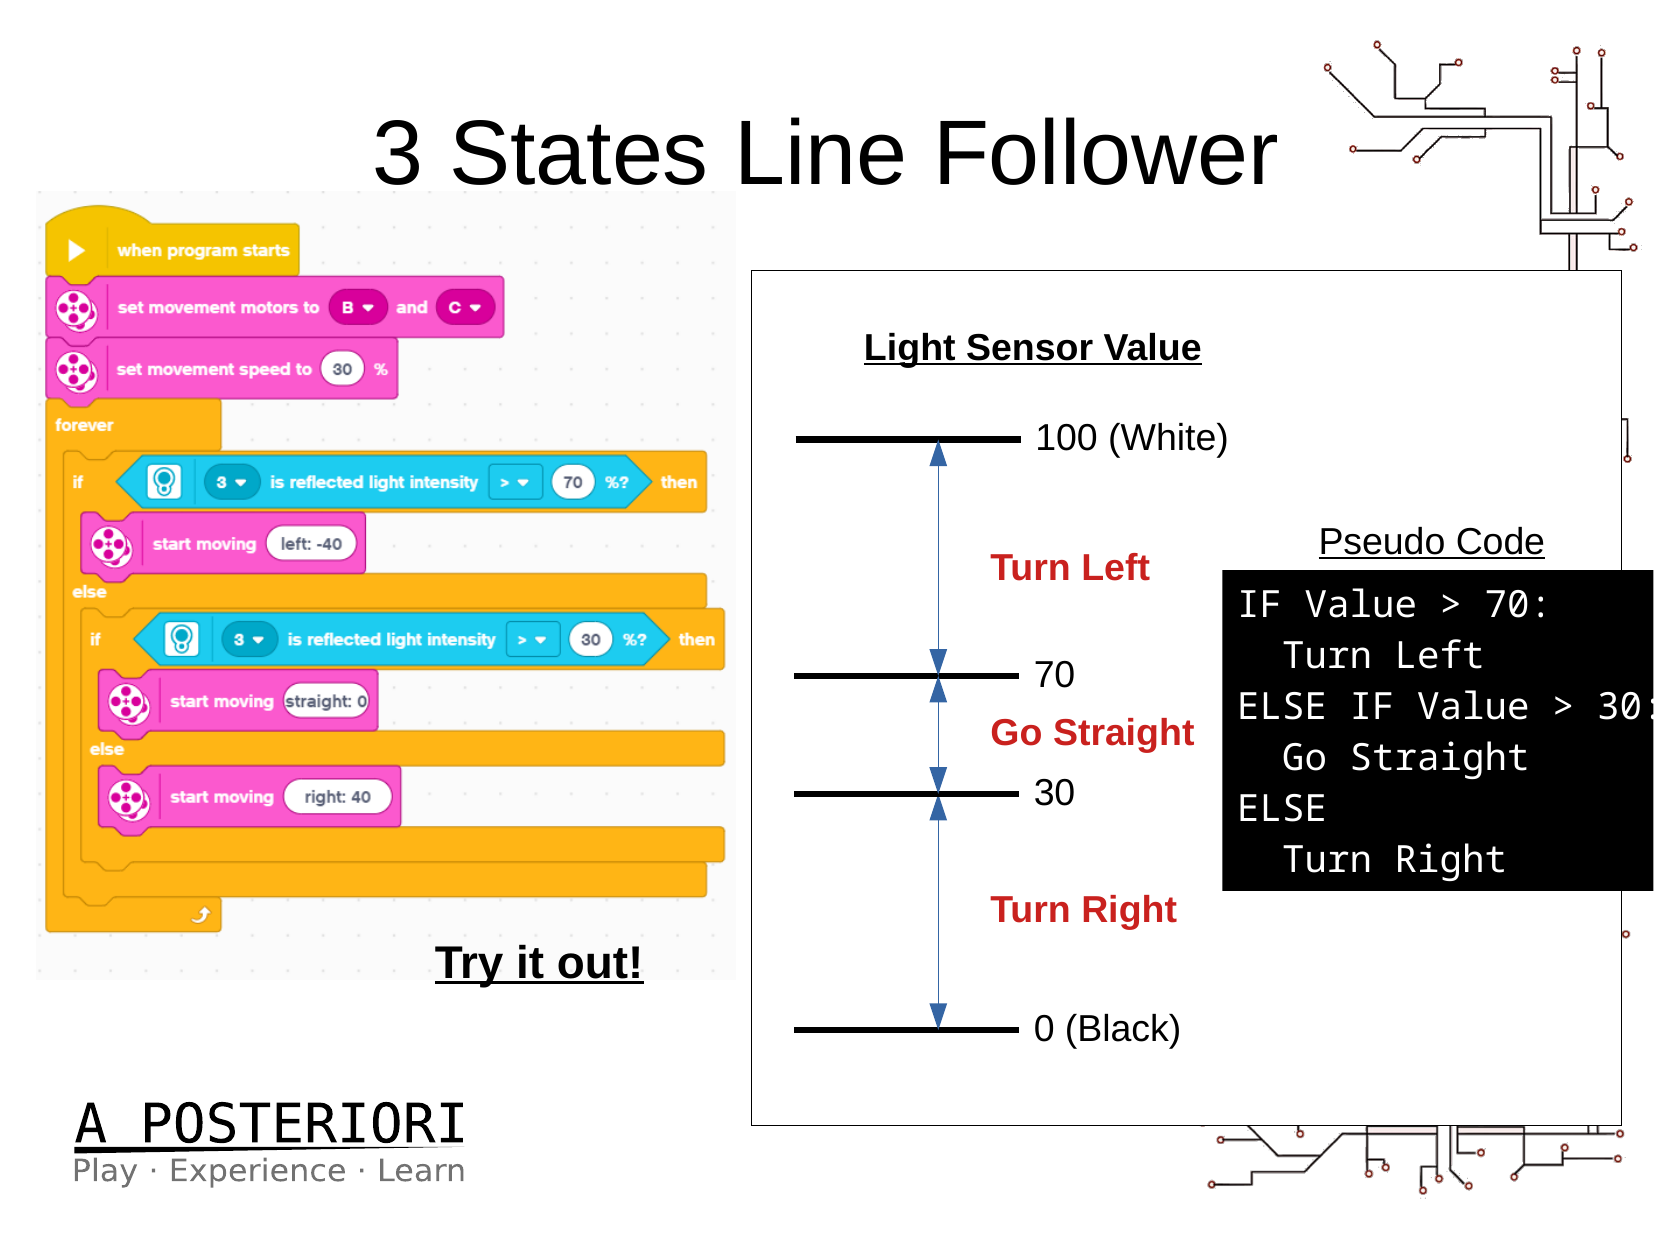

# 3 States Line Follower
Light Sensor Value
100 (White)
Pseudo Code
Turn Left
IF Value > 70:
 Turn Left
ELSE IF Value > 30:
 Go Straight
ELSE
 Turn Right
70
Go Straight
30
Turn Right
0 (Black)
Try it out!